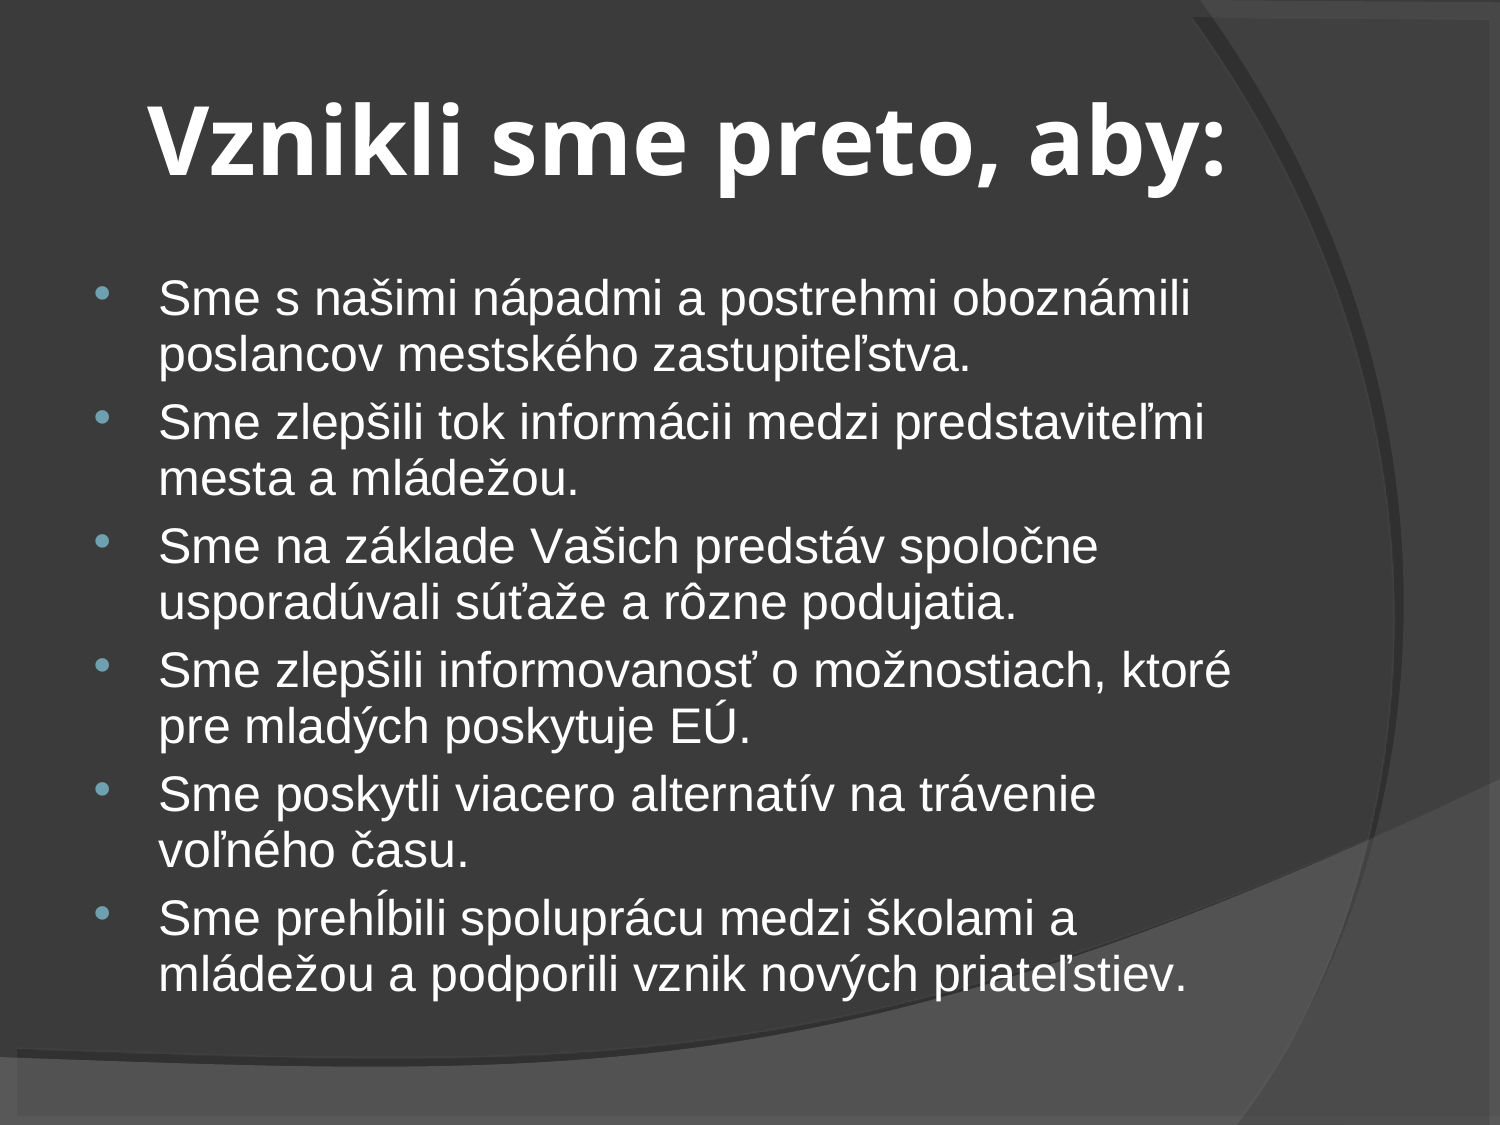

# Vznikli sme preto, aby:
Sme s našimi nápadmi a postrehmi oboznámili poslancov mestského zastupiteľstva.
Sme zlepšili tok informácii medzi predstaviteľmi mesta a mládežou.
Sme na základe Vašich predstáv spoločne usporadúvali súťaže a rôzne podujatia.
Sme zlepšili informovanosť o možnostiach, ktoré pre mladých poskytuje EÚ.
Sme poskytli viacero alternatív na trávenie voľného času.
Sme prehĺbili spoluprácu medzi školami a mládežou a podporili vznik nových priateľstiev.